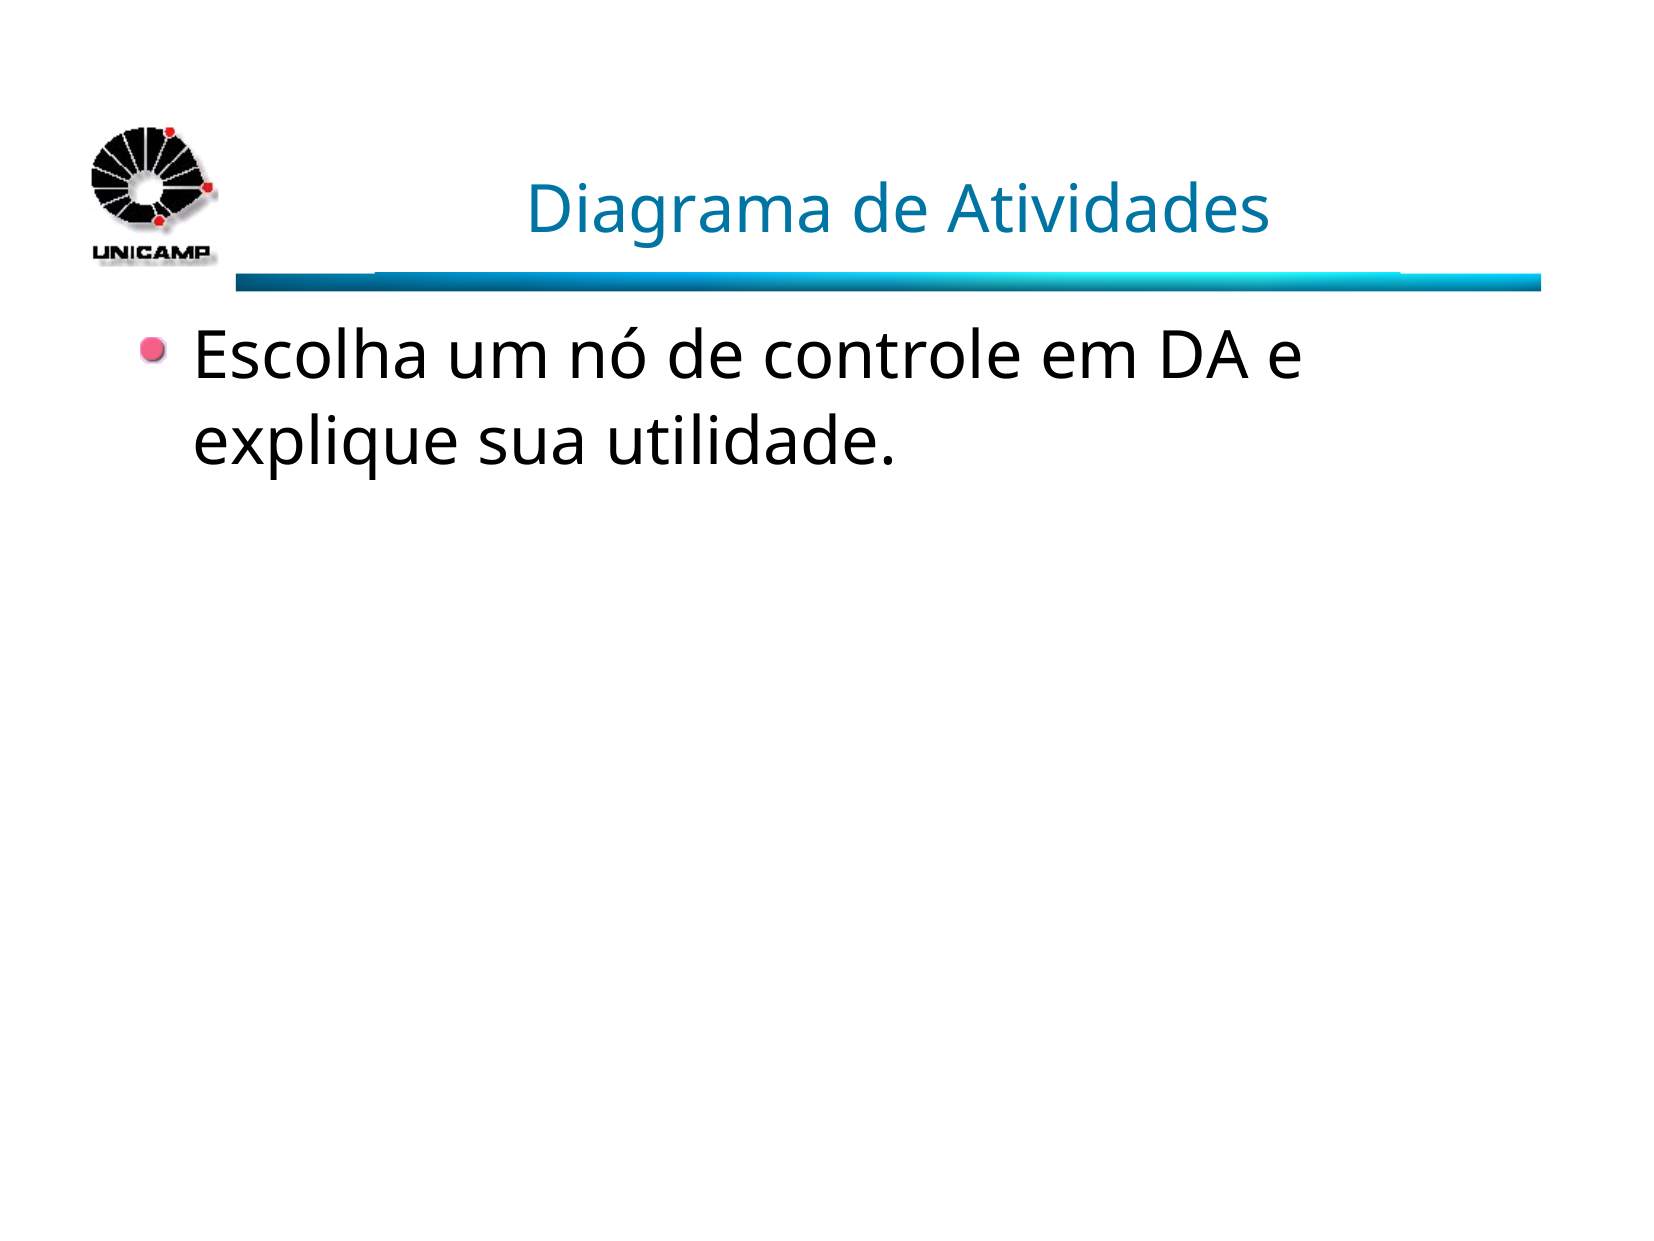

# Diagrama de Atividades
Escolha um nó de controle em DA e explique sua utilidade.